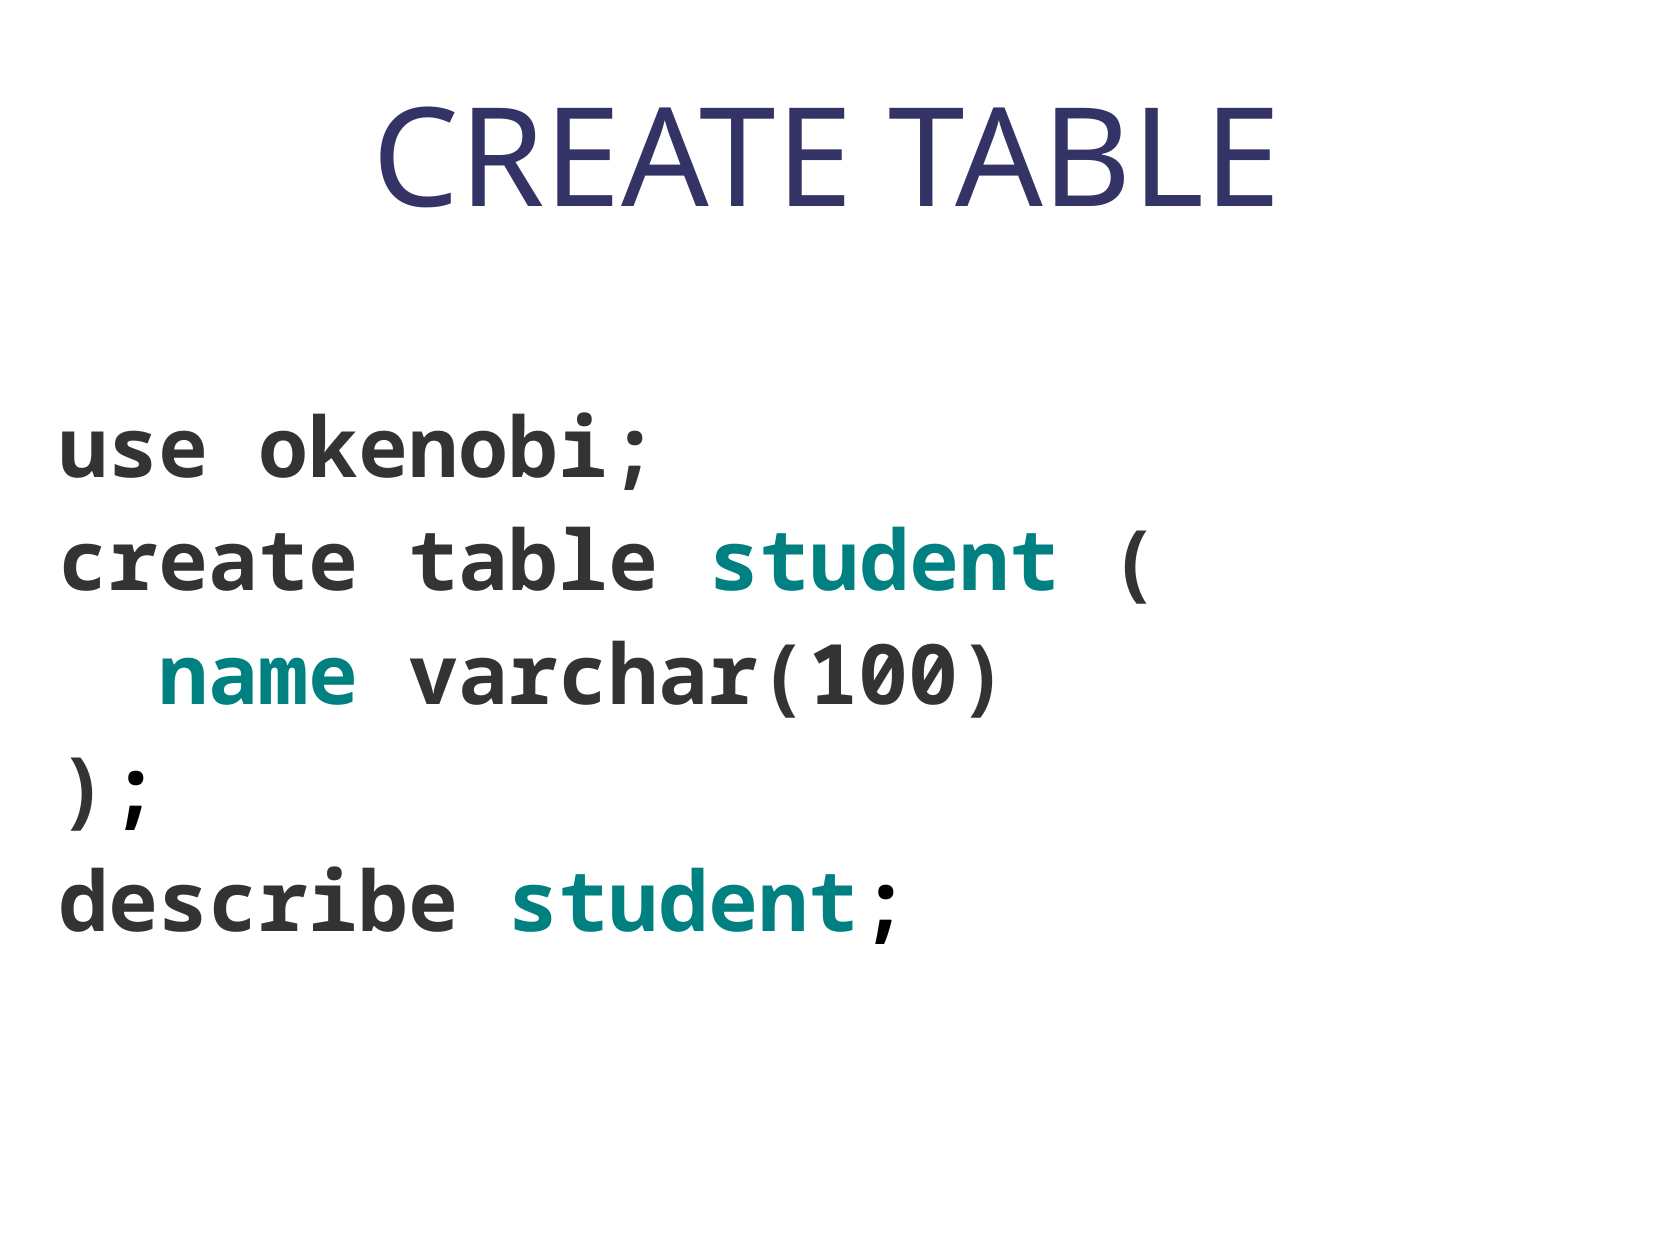

# CREATE TABLE
use okenobi;
create table student (
 name varchar(100)
);
describe student;